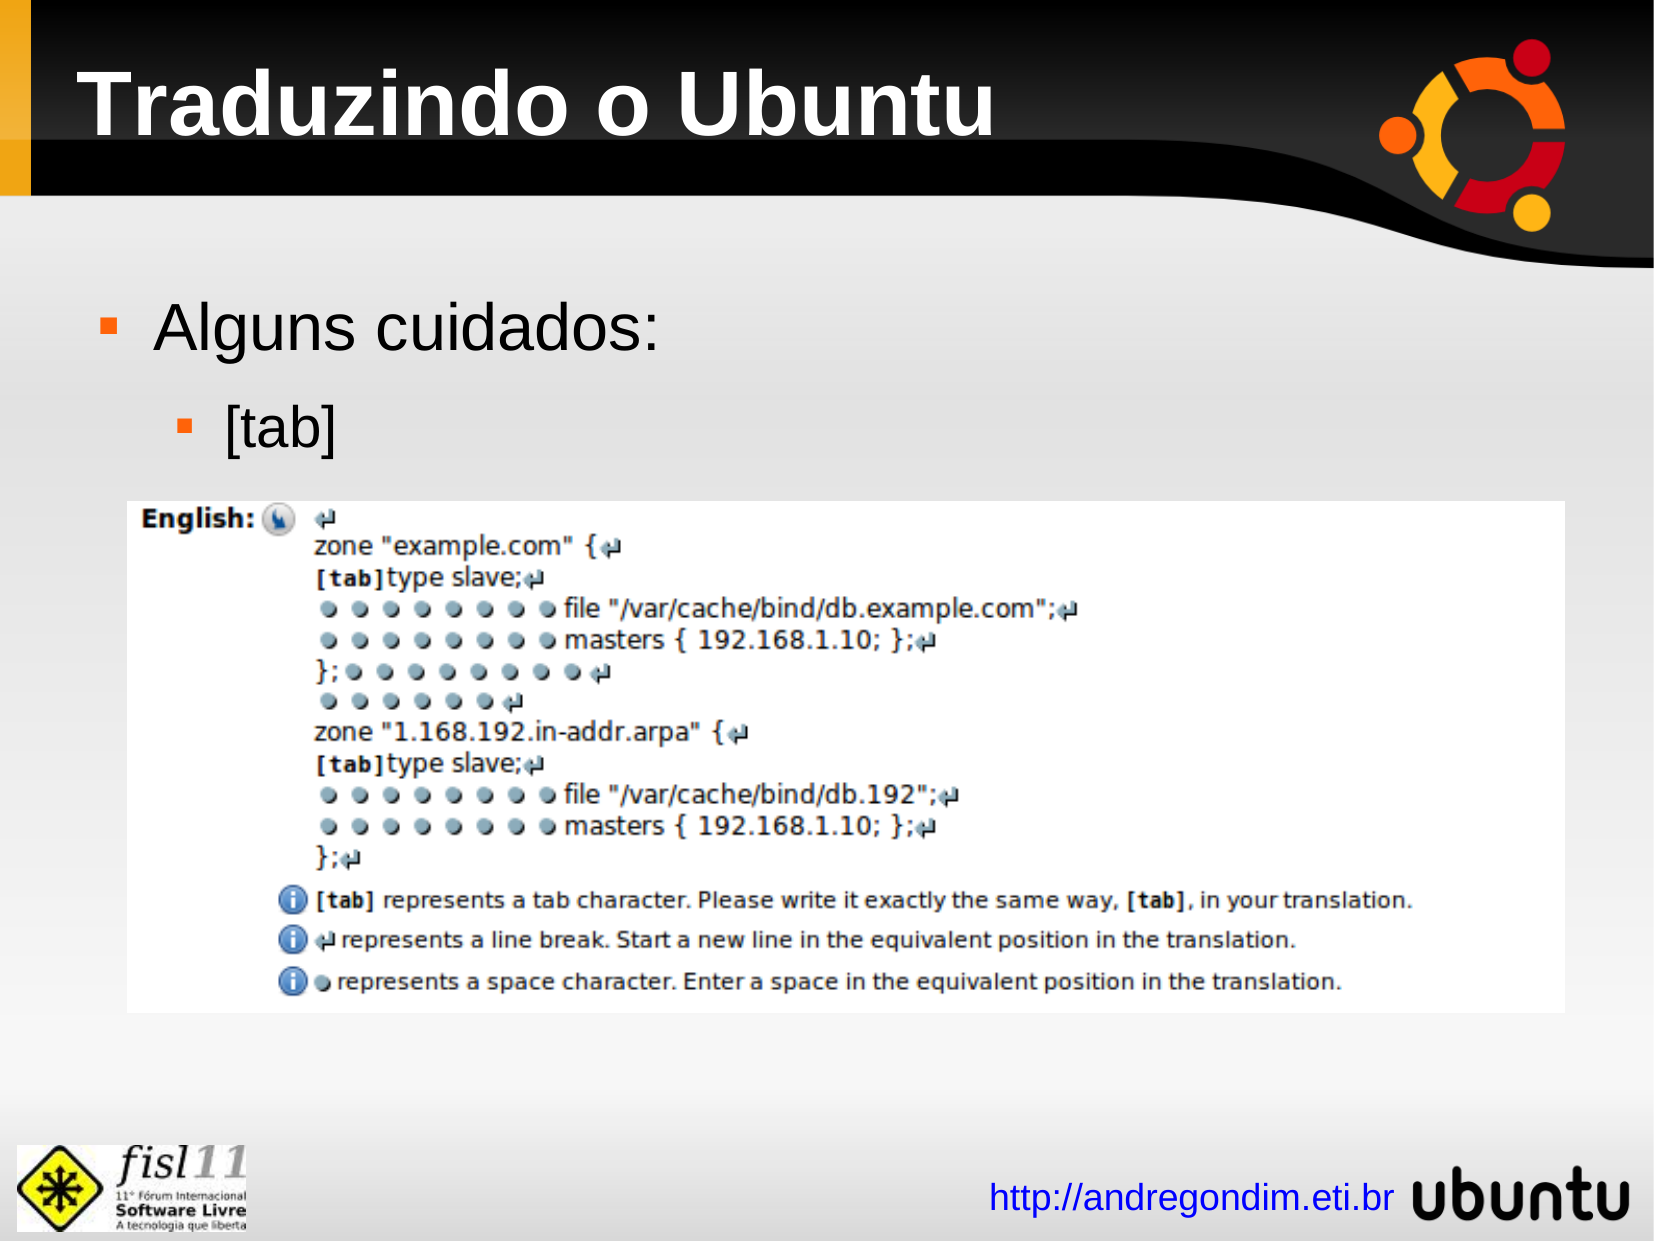

# Traduzindo o Ubuntu
Alguns cuidados:
[tab]